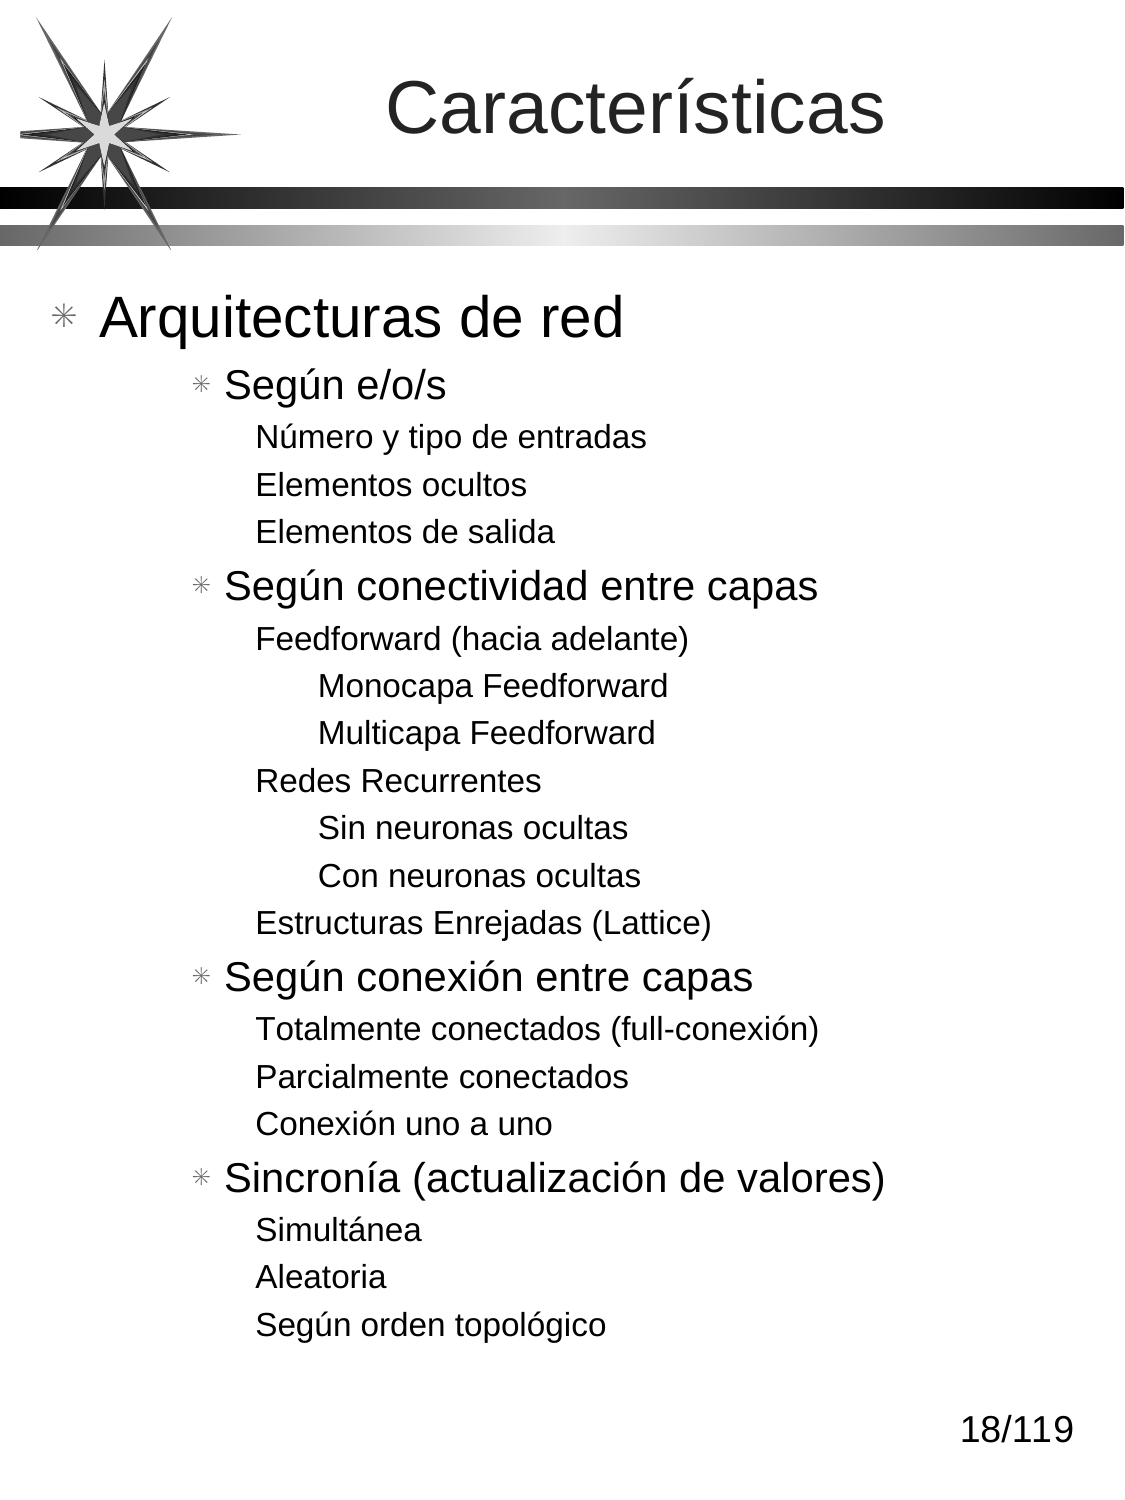

# Características
Arquitecturas de red
Según e/o/s
Número y tipo de entradas
Elementos ocultos
Elementos de salida
Según conectividad entre capas
Feedforward (hacia adelante)
Monocapa Feedforward
Multicapa Feedforward
Redes Recurrentes
Sin neuronas ocultas
Con neuronas ocultas
Estructuras Enrejadas (Lattice)
Según conexión entre capas
Totalmente conectados (full-conexión)
Parcialmente conectados
Conexión uno a uno
Sincronía (actualización de valores)
Simultánea
Aleatoria
Según orden topológico